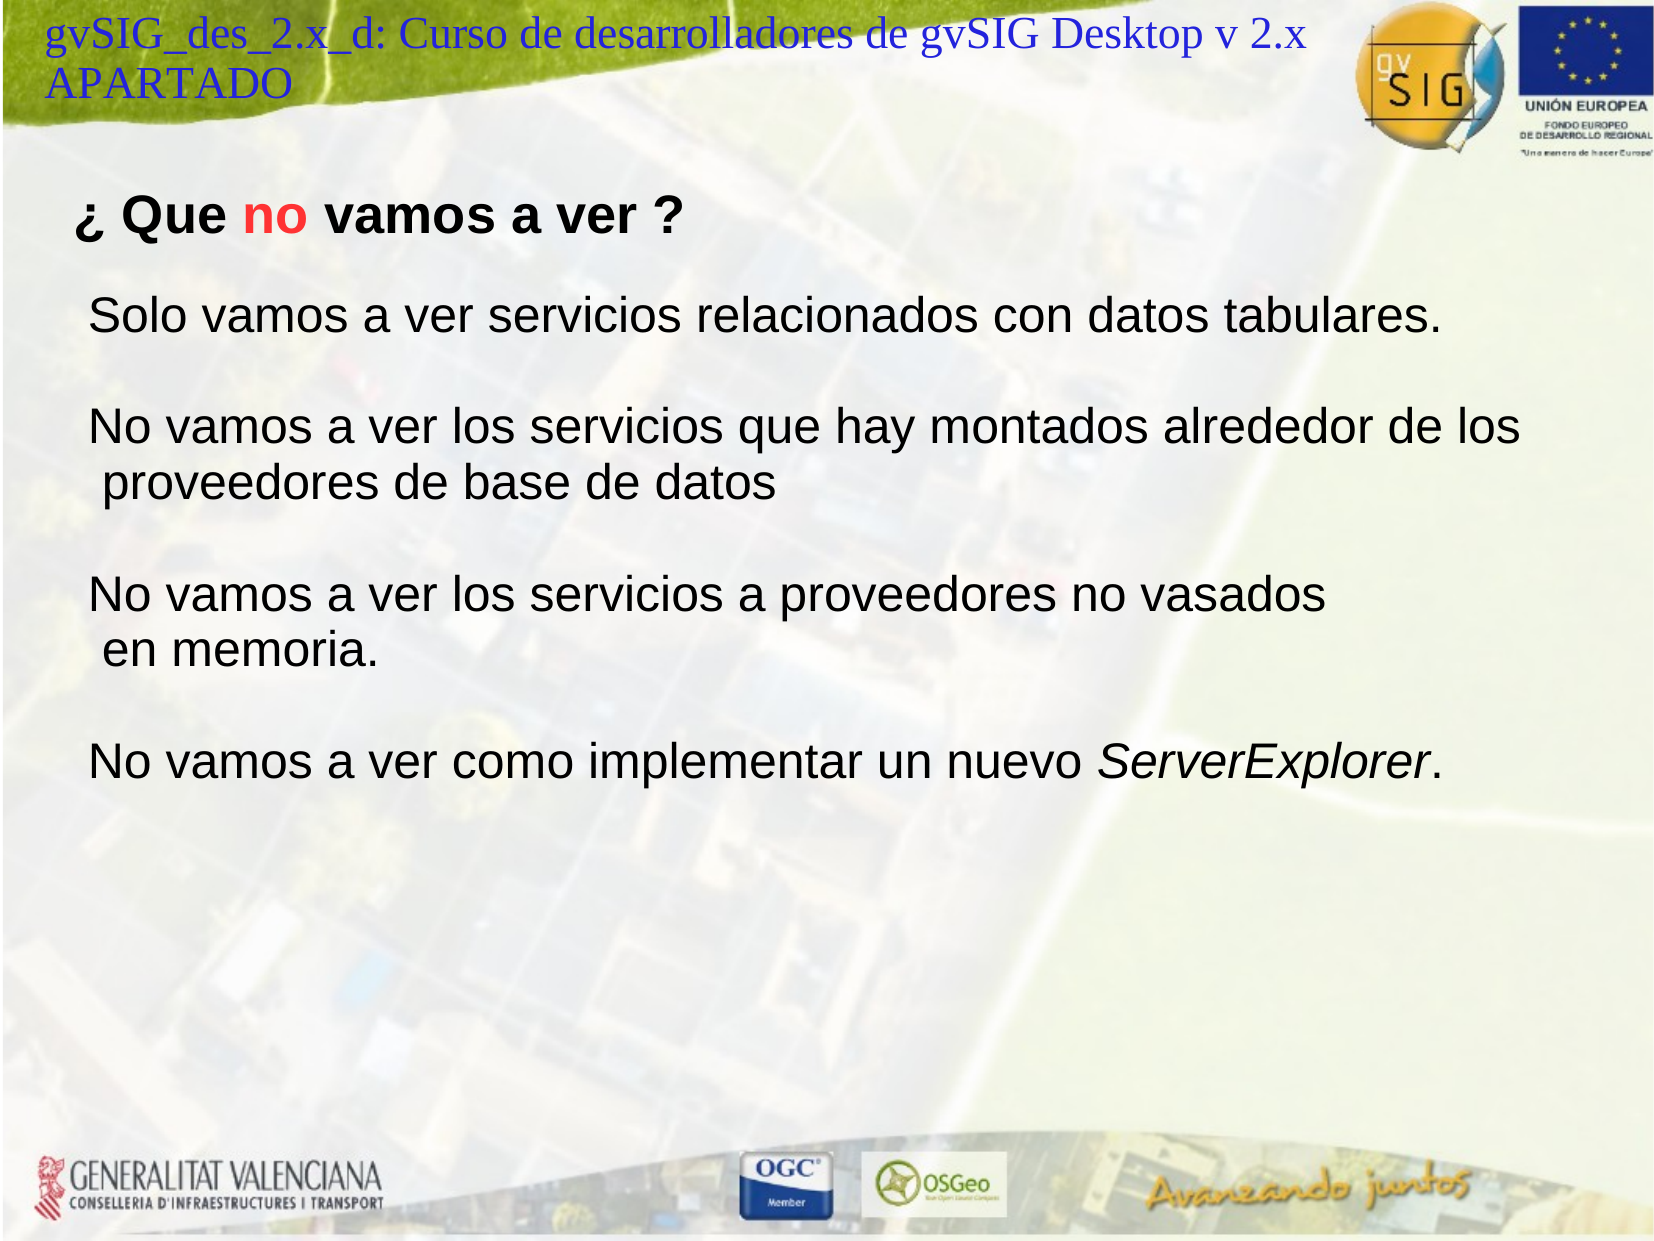

¿ Que no vamos a ver ?
 Solo vamos a ver servicios relacionados con datos tabulares.
 No vamos a ver los servicios que hay montados alrededor de los
 proveedores de base de datos
 No vamos a ver los servicios a proveedores no vasados
 en memoria.
 No vamos a ver como implementar un nuevo ServerExplorer.